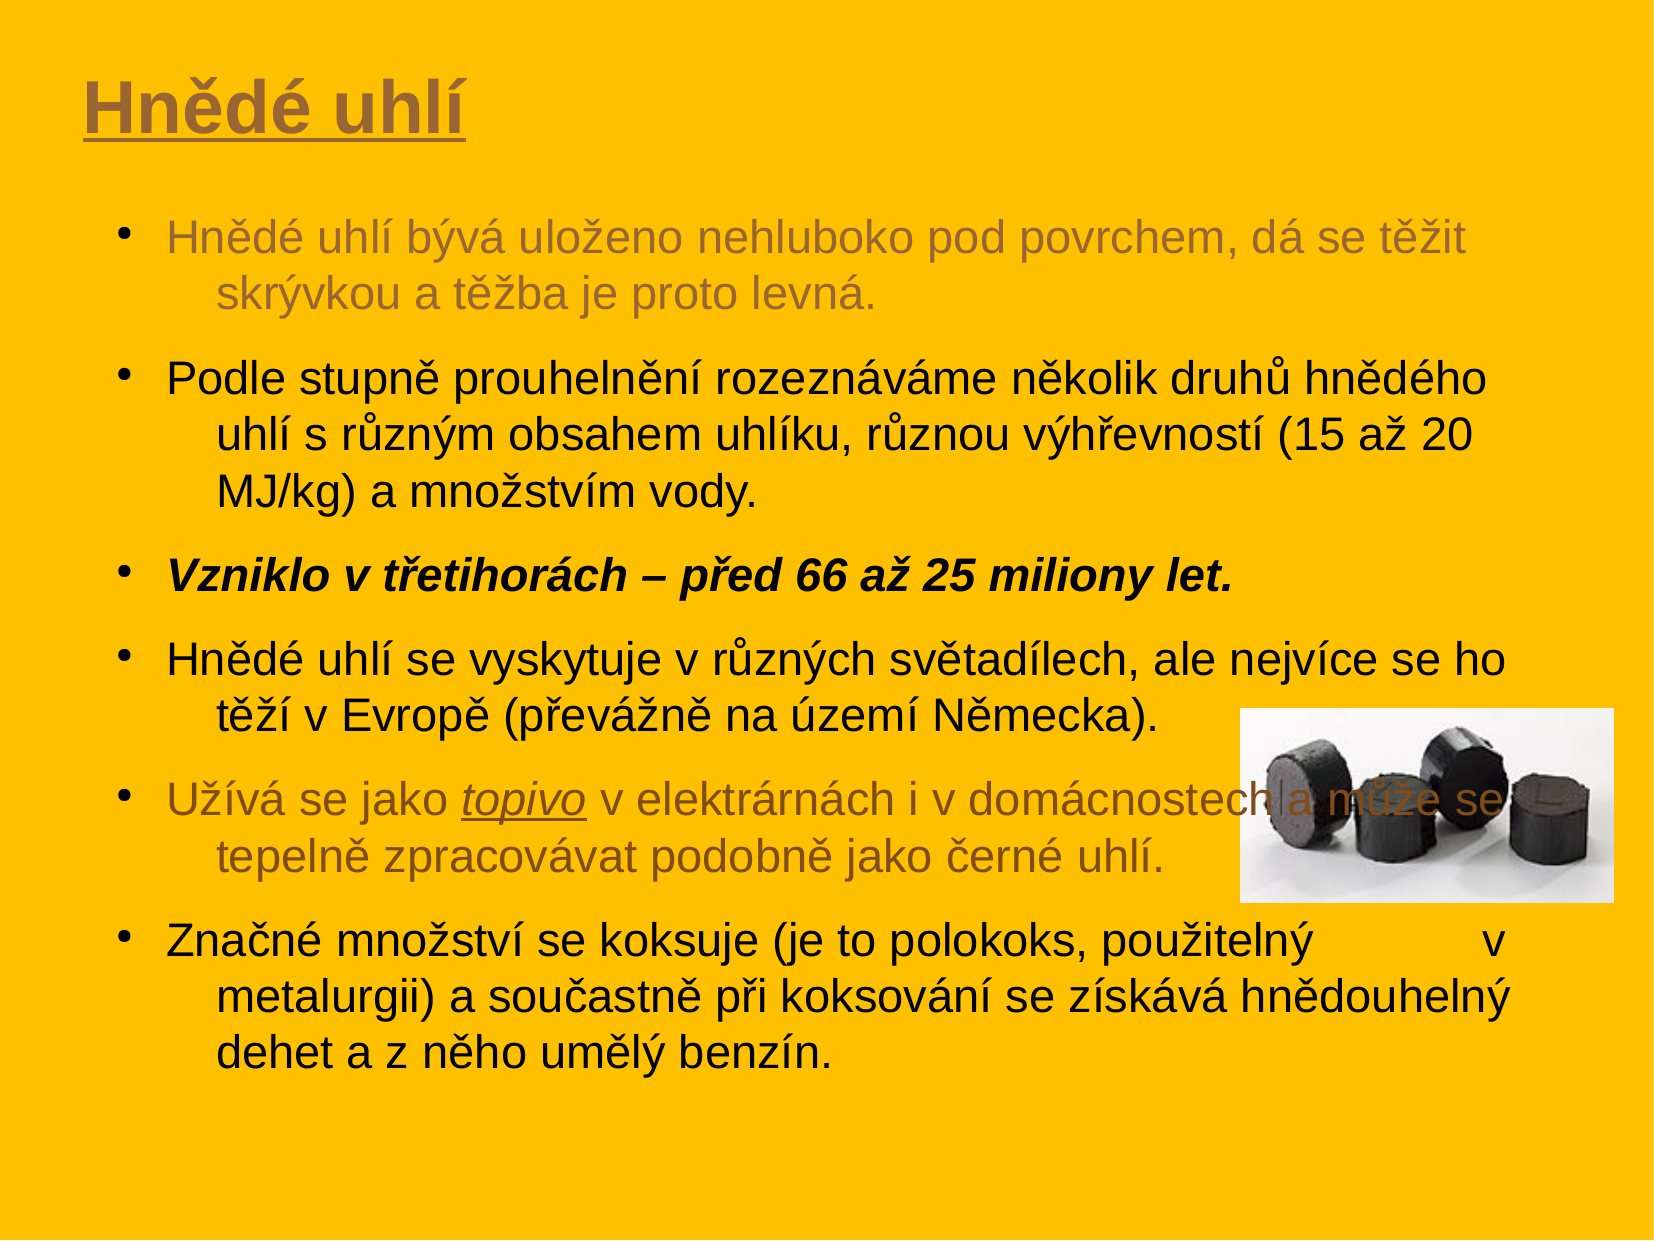

# Hnědé uhlí
Hnědé uhlí bývá uloženo nehluboko pod povrchem, dá se těžit skrývkou a těžba je proto levná.
Podle stupně prouhelnění rozeznáváme několik druhů hnědého uhlí s různým obsahem uhlíku, různou výhřevností (15 až 20 MJ/kg) a množstvím vody.
Vzniklo v třetihorách – před 66 až 25 miliony let.
Hnědé uhlí se vyskytuje v různých světadílech, ale nejvíce se ho těží v Evropě (převážně na území Německa).
Užívá se jako topivo v elektrárnách i v domácnostech a může se tepelně zpracovávat podobně jako černé uhlí.
Značné množství se koksuje (je to polokoks, použitelný v metalurgii) a součastně při koksování se získává hnědouhelný dehet a z něho umělý benzín.